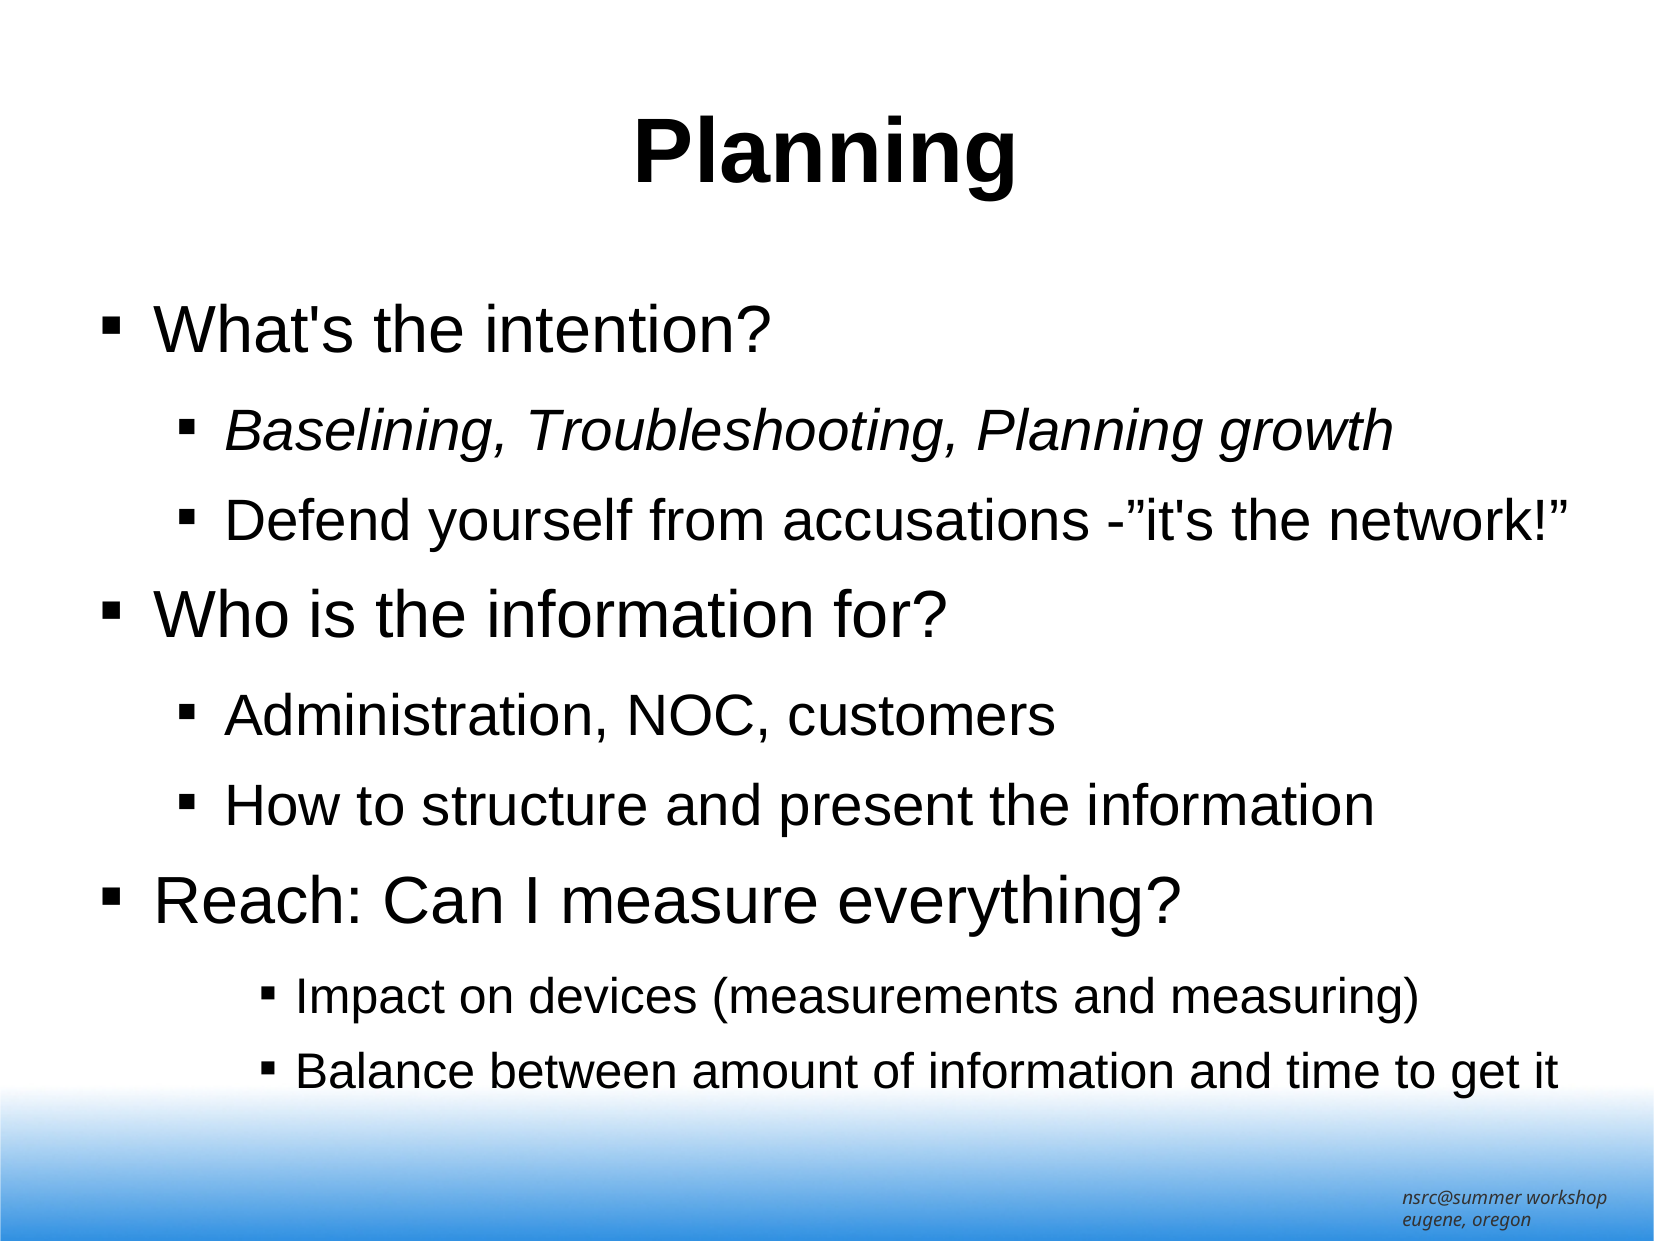

# Planning
What's the intention?
Baselining, Troubleshooting, Planning growth
Defend yourself from accusations -”it's the network!”
Who is the information for?
Administration, NOC, customers
How to structure and present the information
Reach: Can I measure everything?
Impact on devices (measurements and measuring)
Balance between amount of information and time to get it